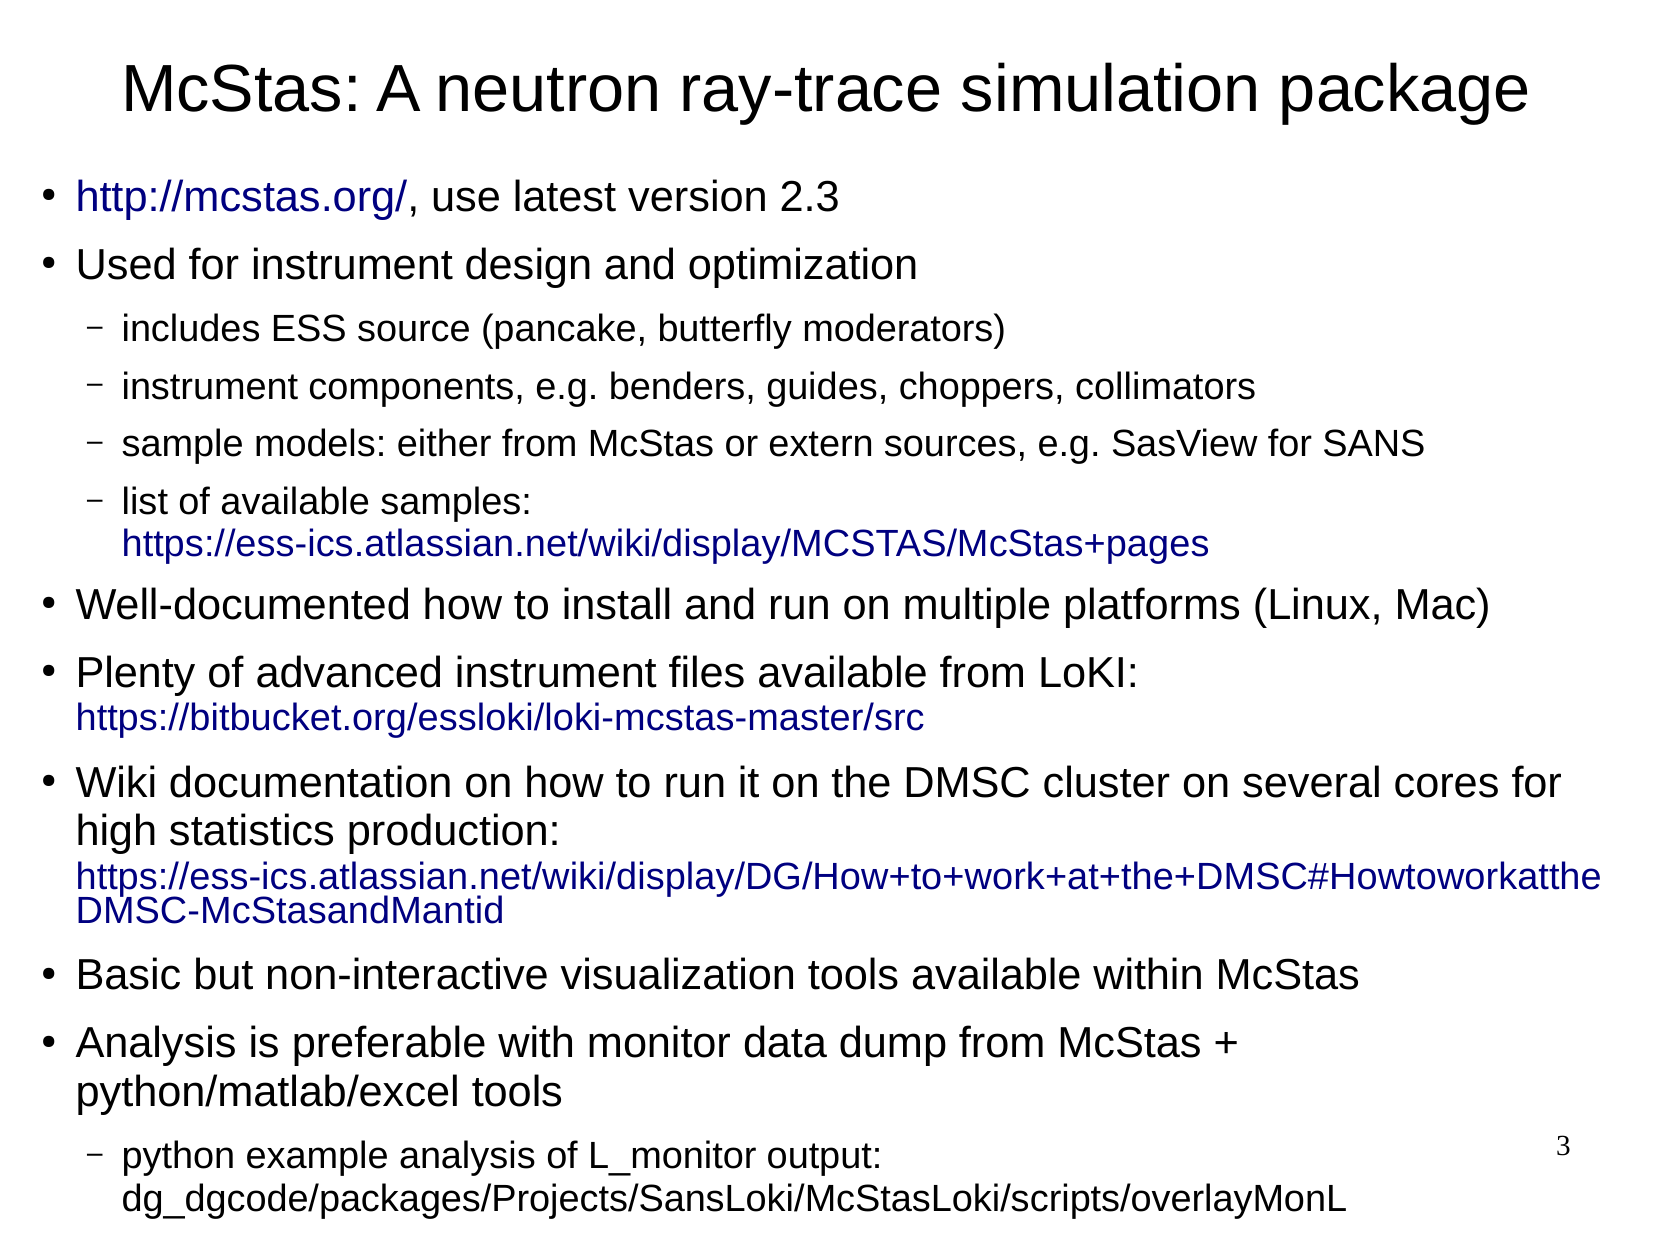

# McStas: A neutron ray-trace simulation package
http://mcstas.org/, use latest version 2.3
Used for instrument design and optimization
includes ESS source (pancake, butterfly moderators)
instrument components, e.g. benders, guides, choppers, collimators
sample models: either from McStas or extern sources, e.g. SasView for SANS
list of available samples: https://ess-ics.atlassian.net/wiki/display/MCSTAS/McStas+pages
Well-documented how to install and run on multiple platforms (Linux, Mac)
Plenty of advanced instrument files available from LoKI:https://bitbucket.org/essloki/loki-mcstas-master/src
Wiki documentation on how to run it on the DMSC cluster on several cores for high statistics production: https://ess-ics.atlassian.net/wiki/display/DG/How+to+work+at+the+DMSC#HowtoworkattheDMSC-McStasandMantid
Basic but non-interactive visualization tools available within McStas
Analysis is preferable with monitor data dump from McStas + python/matlab/excel tools
python example analysis of L_monitor output: dg_dgcode/packages/Projects/SansLoki/McStasLoki/scripts/overlayMonL
3